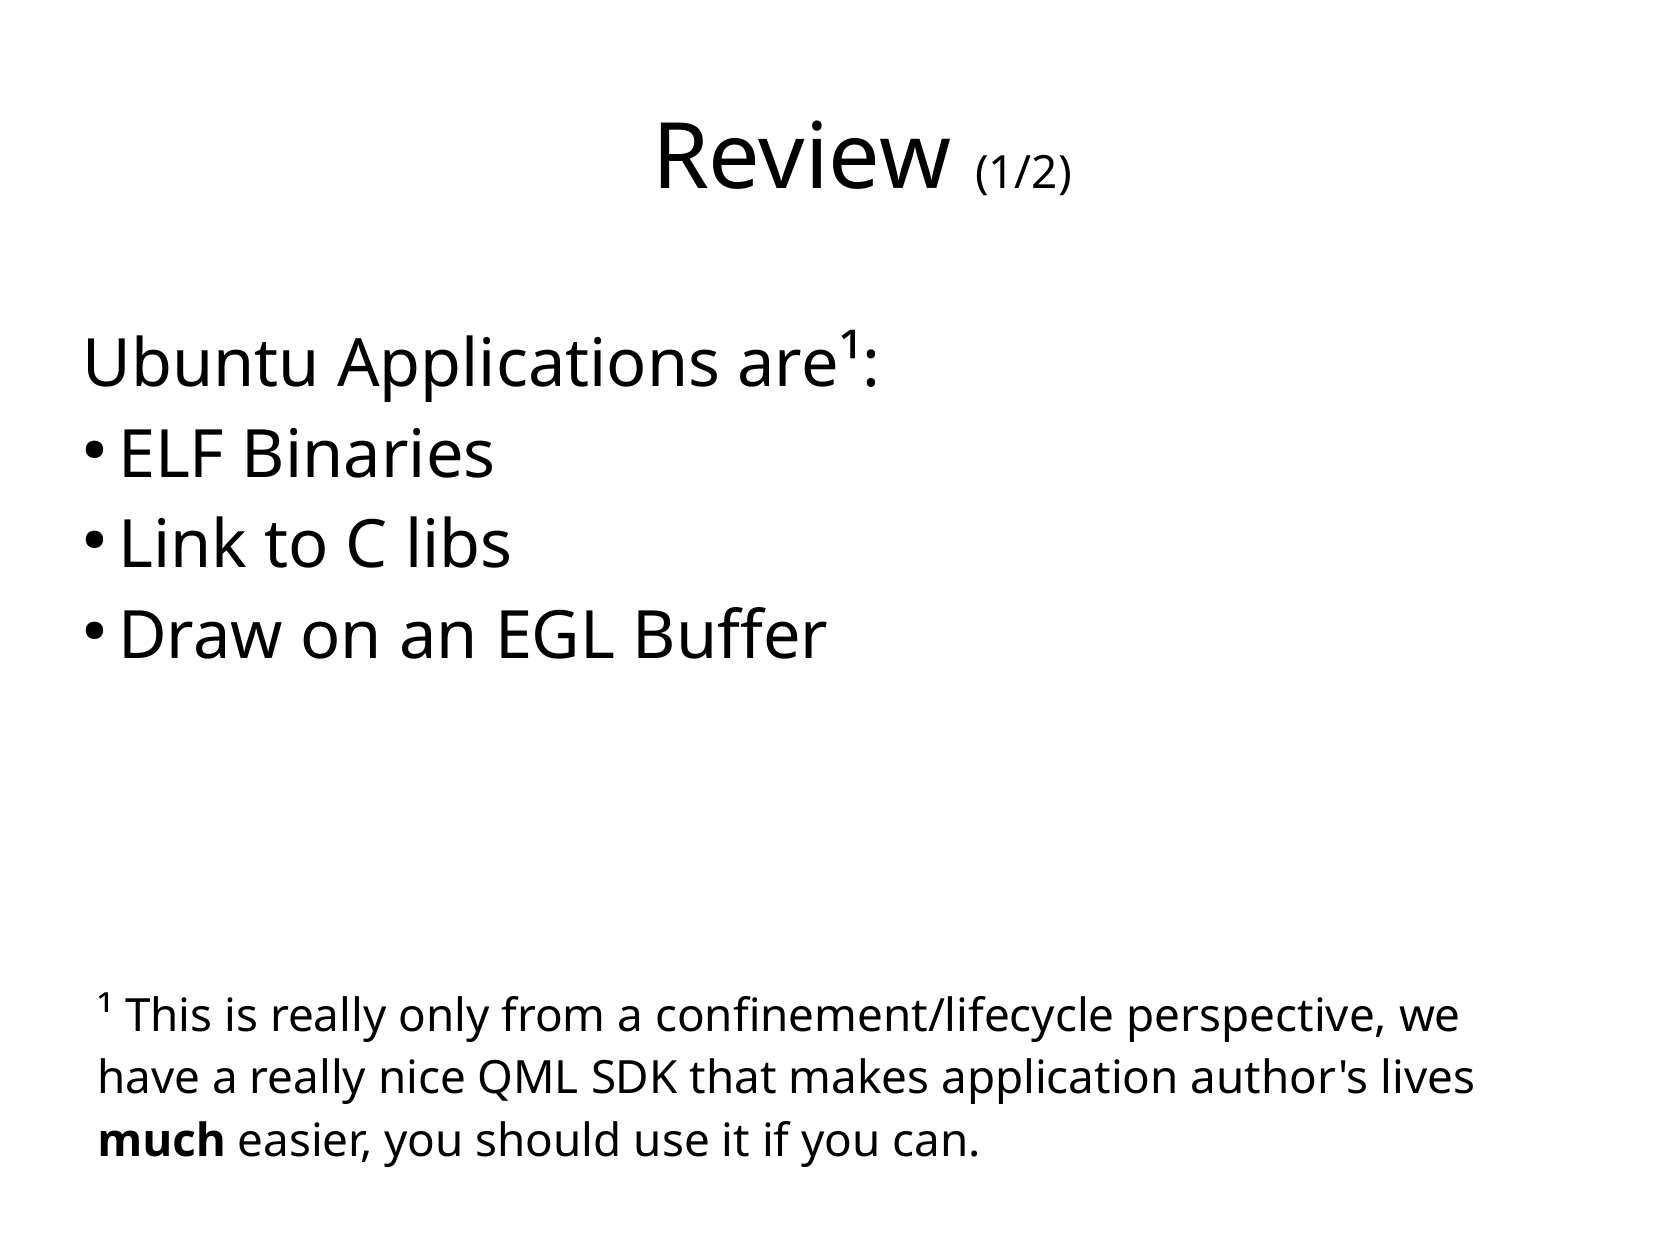

Review (1/2)
# Ubuntu Applications are¹:
ELF Binaries
Link to C libs
Draw on an EGL Buffer
¹ This is really only from a confinement/lifecycle perspective, we have a really nice QML SDK that makes application author's lives much easier, you should use it if you can.